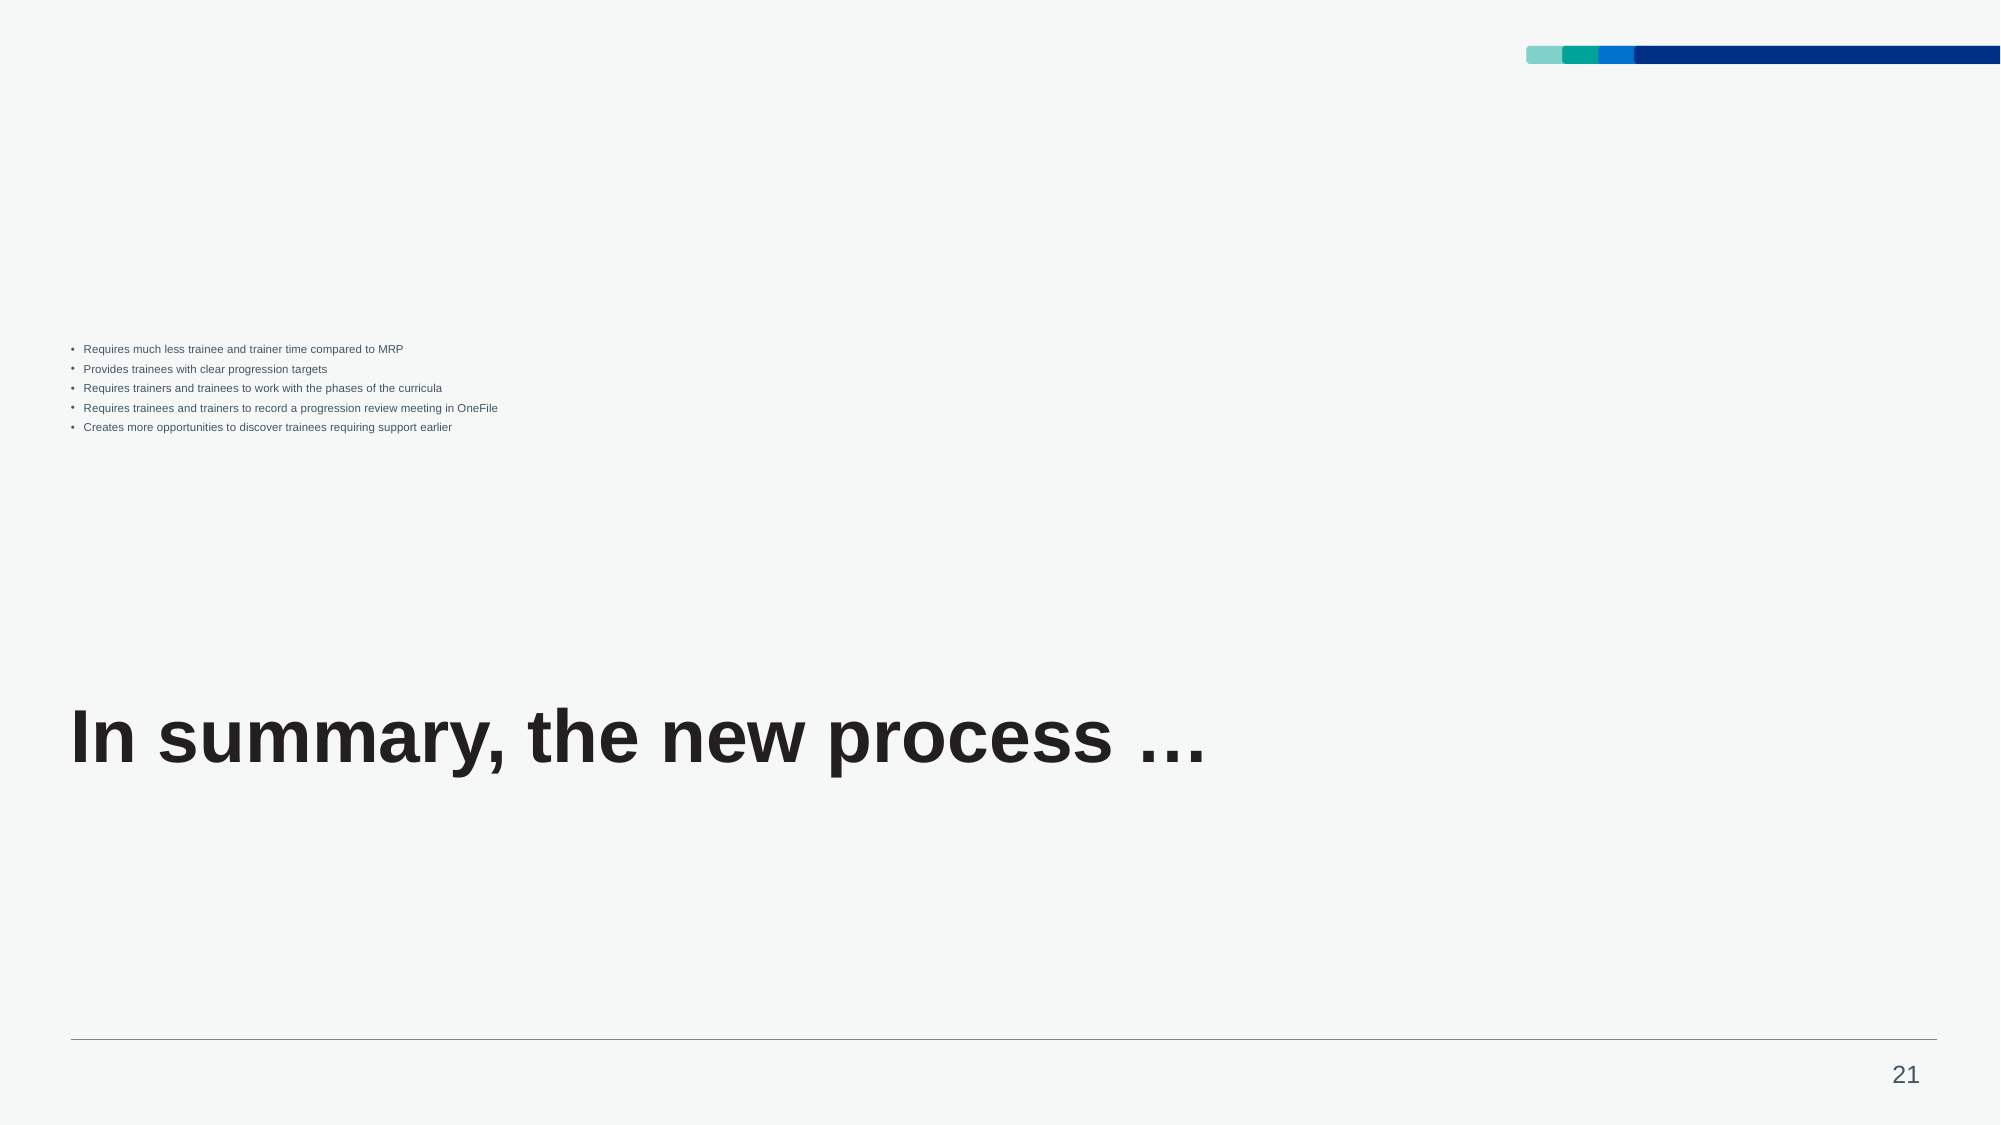

Requires much less trainee and trainer time compared to MRP
Provides trainees with clear progression targets
Requires trainers and trainees to work with the phases of the curricula
Requires trainees and trainers to record a progression review meeting in OneFile
Creates more opportunities to discover trainees requiring support earlier
# In summary, the new process …